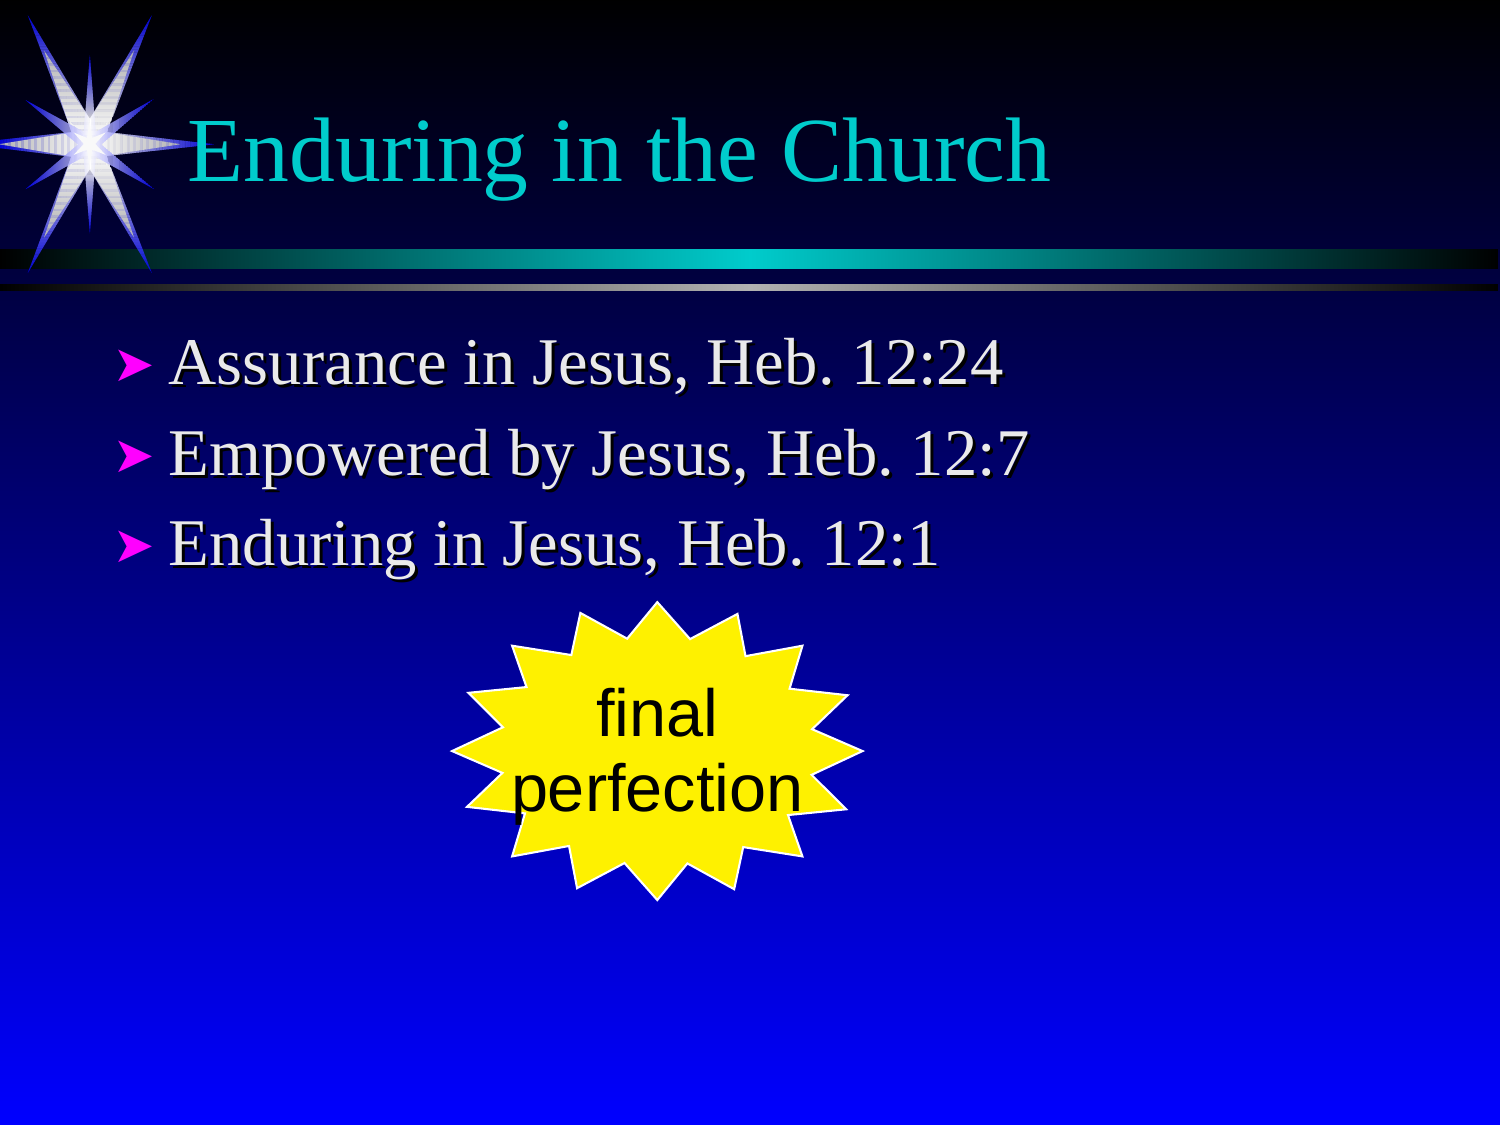

# Enduring in the Church
Assurance in Jesus, Heb. 12:24
Empowered by Jesus, Heb. 12:7
Enduring in Jesus, Heb. 12:1
final
perfection